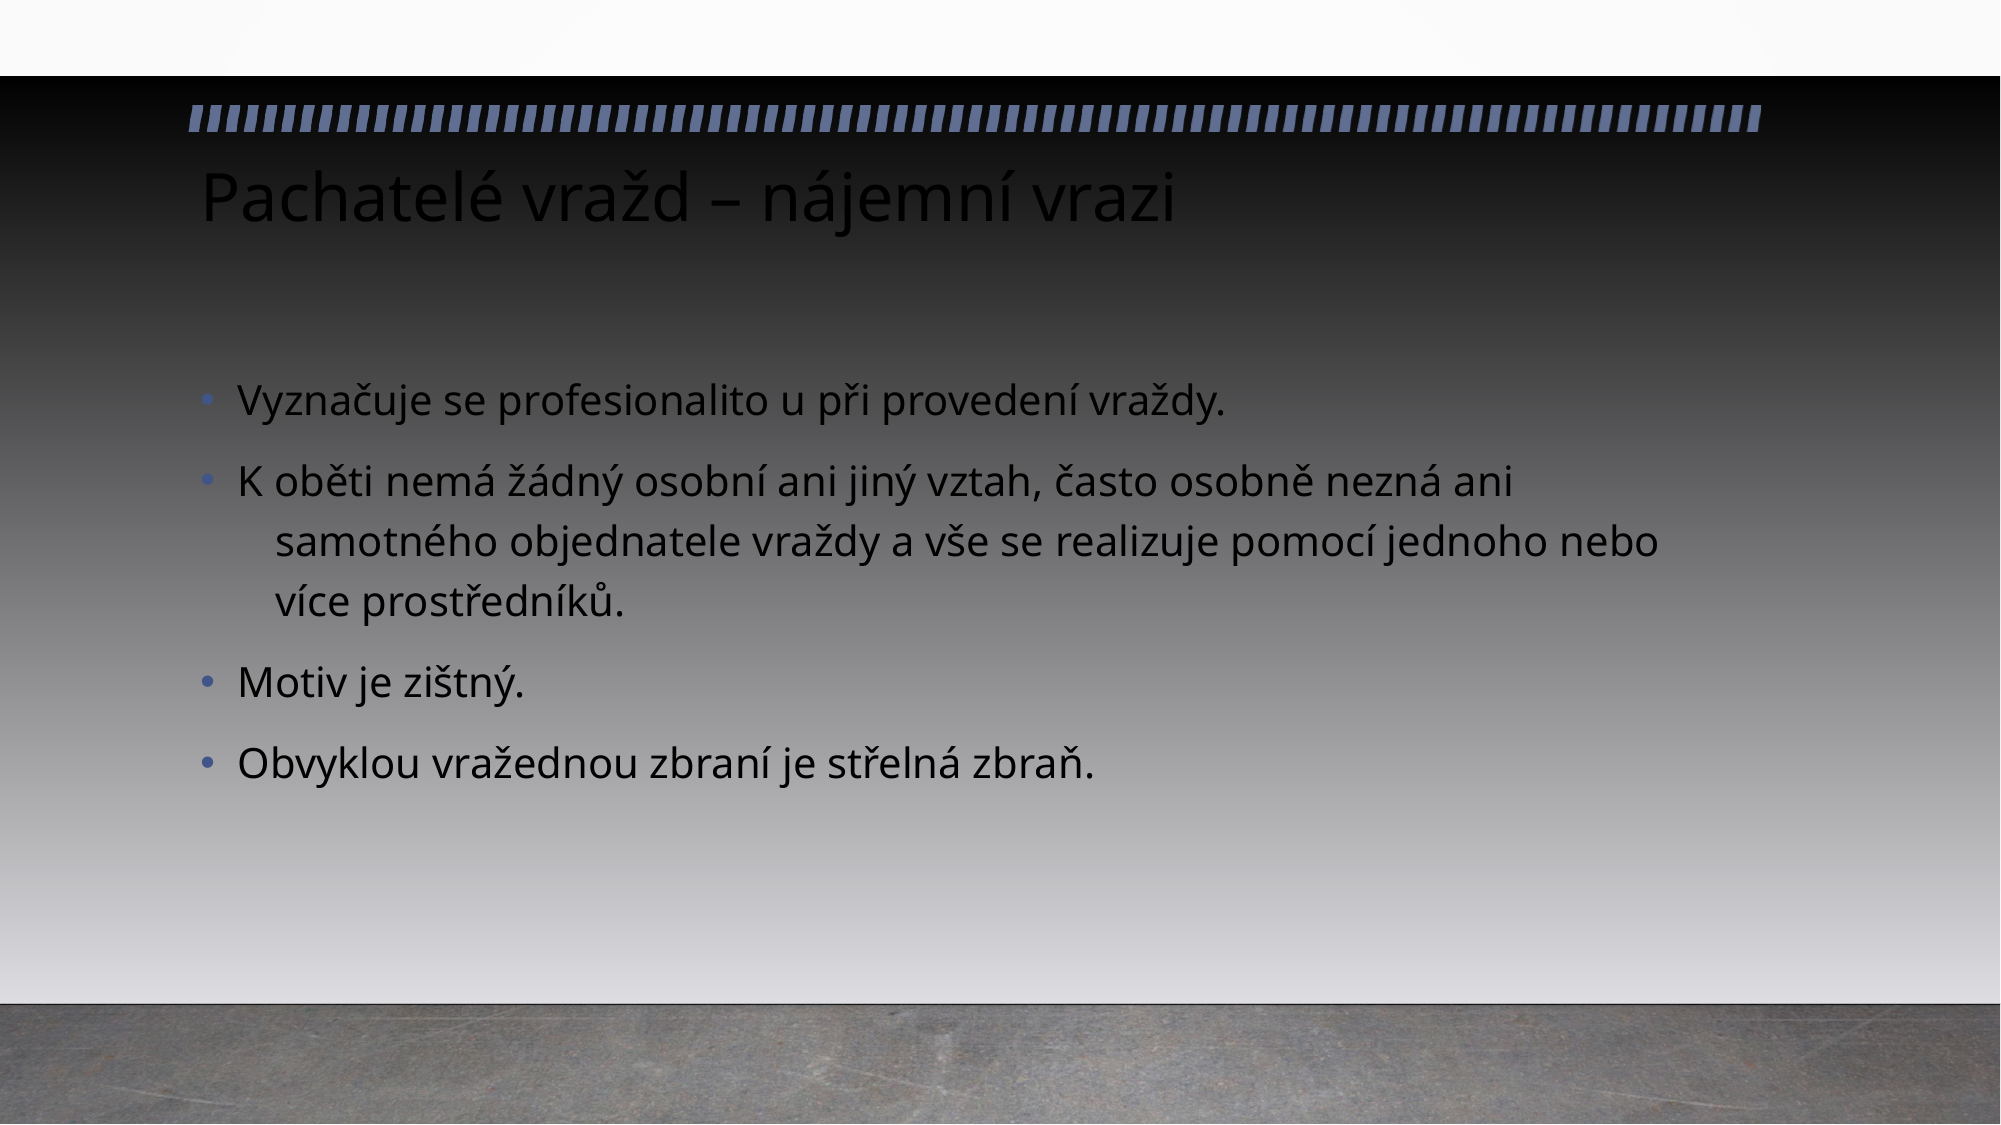

# Pachatelé vražd – nájemní vrazi
Vyznačuje se profesionalito u při provedení vraždy.
K oběti nemá žádný osobní ani jiný vztah, často osobně nezná ani samotného objednatele vraždy a vše se realizuje pomocí jednoho nebo více prostředníků.
Motiv je zištný.
Obvyklou vražednou zbraní je střelná zbraň.